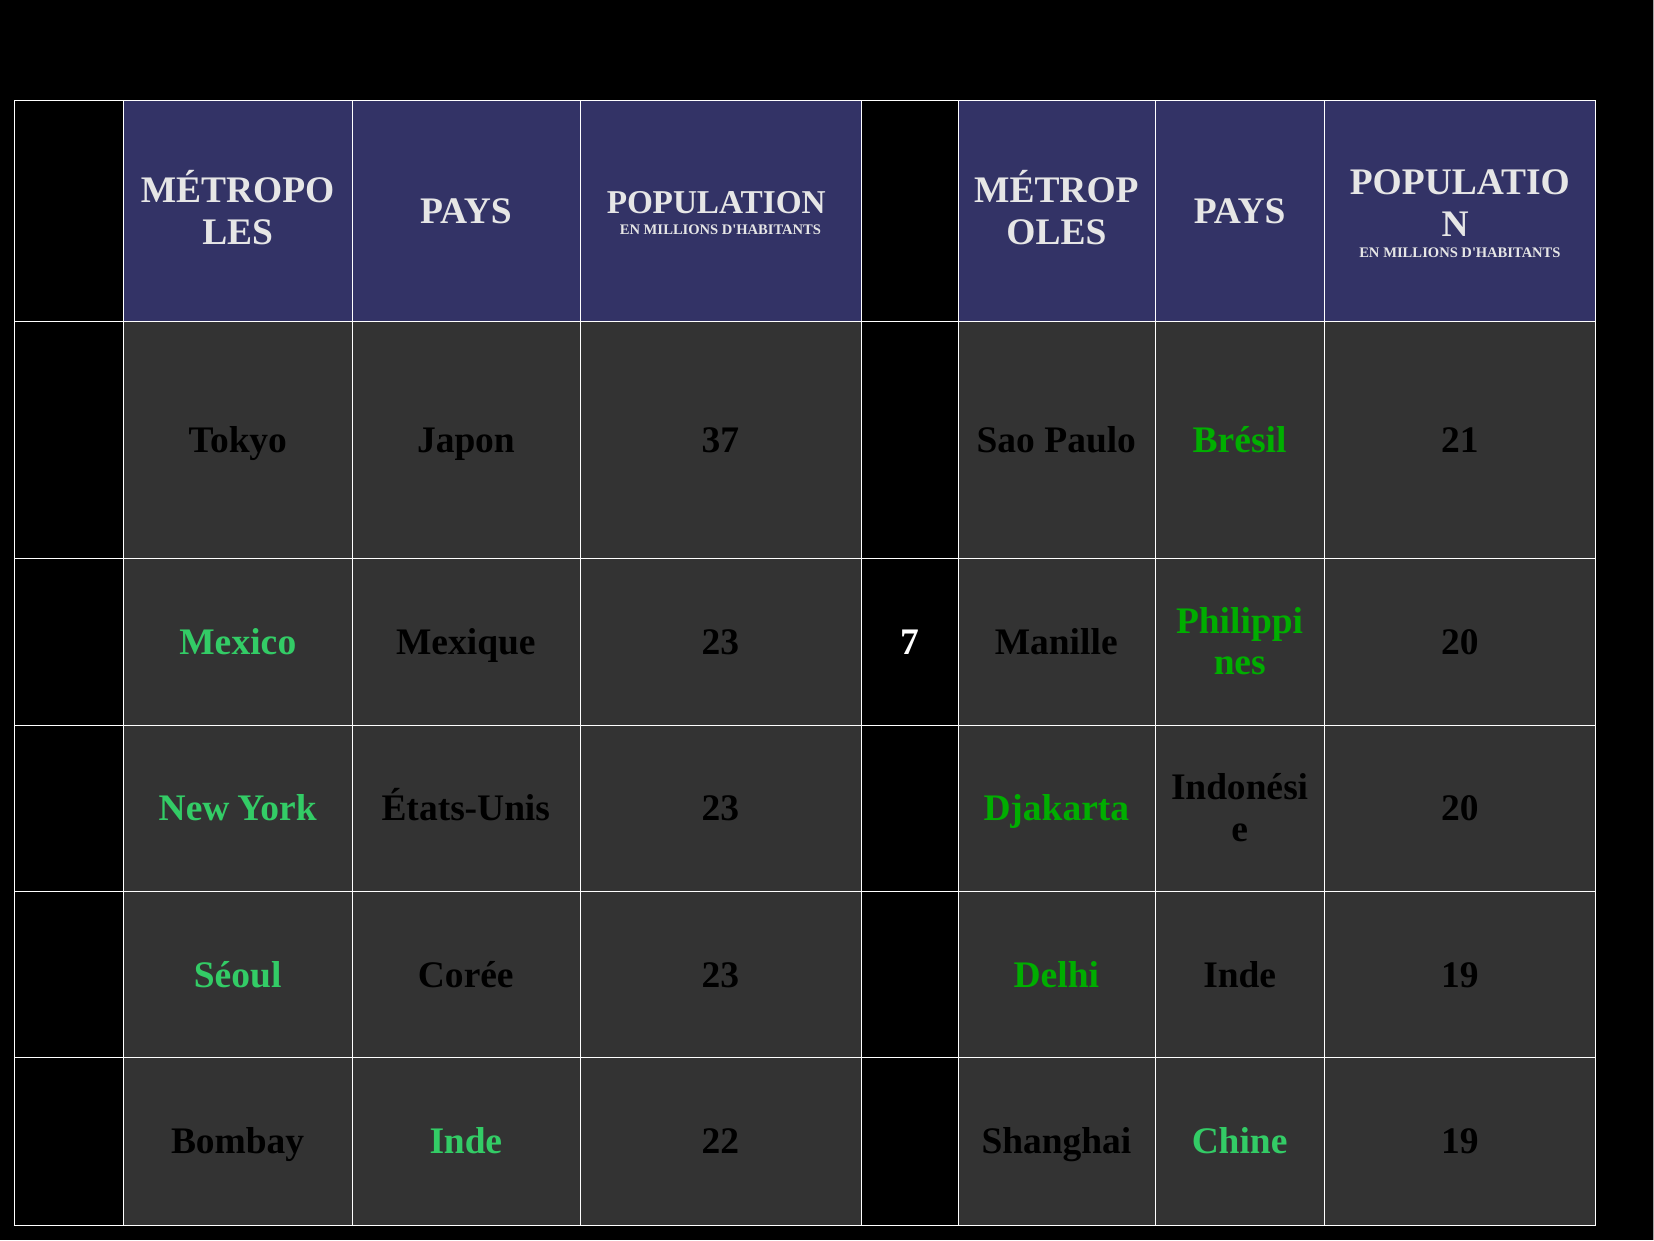

| RANG | MÉTROPOLES | PAYS | POPULATION EN MILLIONS D'HABITANTS | RANG | MÉTROPOLES | PAYS | POPULATION EN MILLIONS D'HABITANTS |
| --- | --- | --- | --- | --- | --- | --- | --- |
| 1 | Tokyo | Japon | 37 | 6 | Sao Paulo | Brésil | 21 |
| 2 | Mexico | Mexique | 23 | 7 | Manille | Philippines | 20 |
| 3 | New York | États-Unis | 23 | 8 | Djakarta | Indonésie | 20 |
| 4 | Séoul | Corée | 23 | 9 | Delhi | Inde | 19 |
| 5 | Bombay | Inde | 22 | 10 | Shanghai | Chine | 19 |